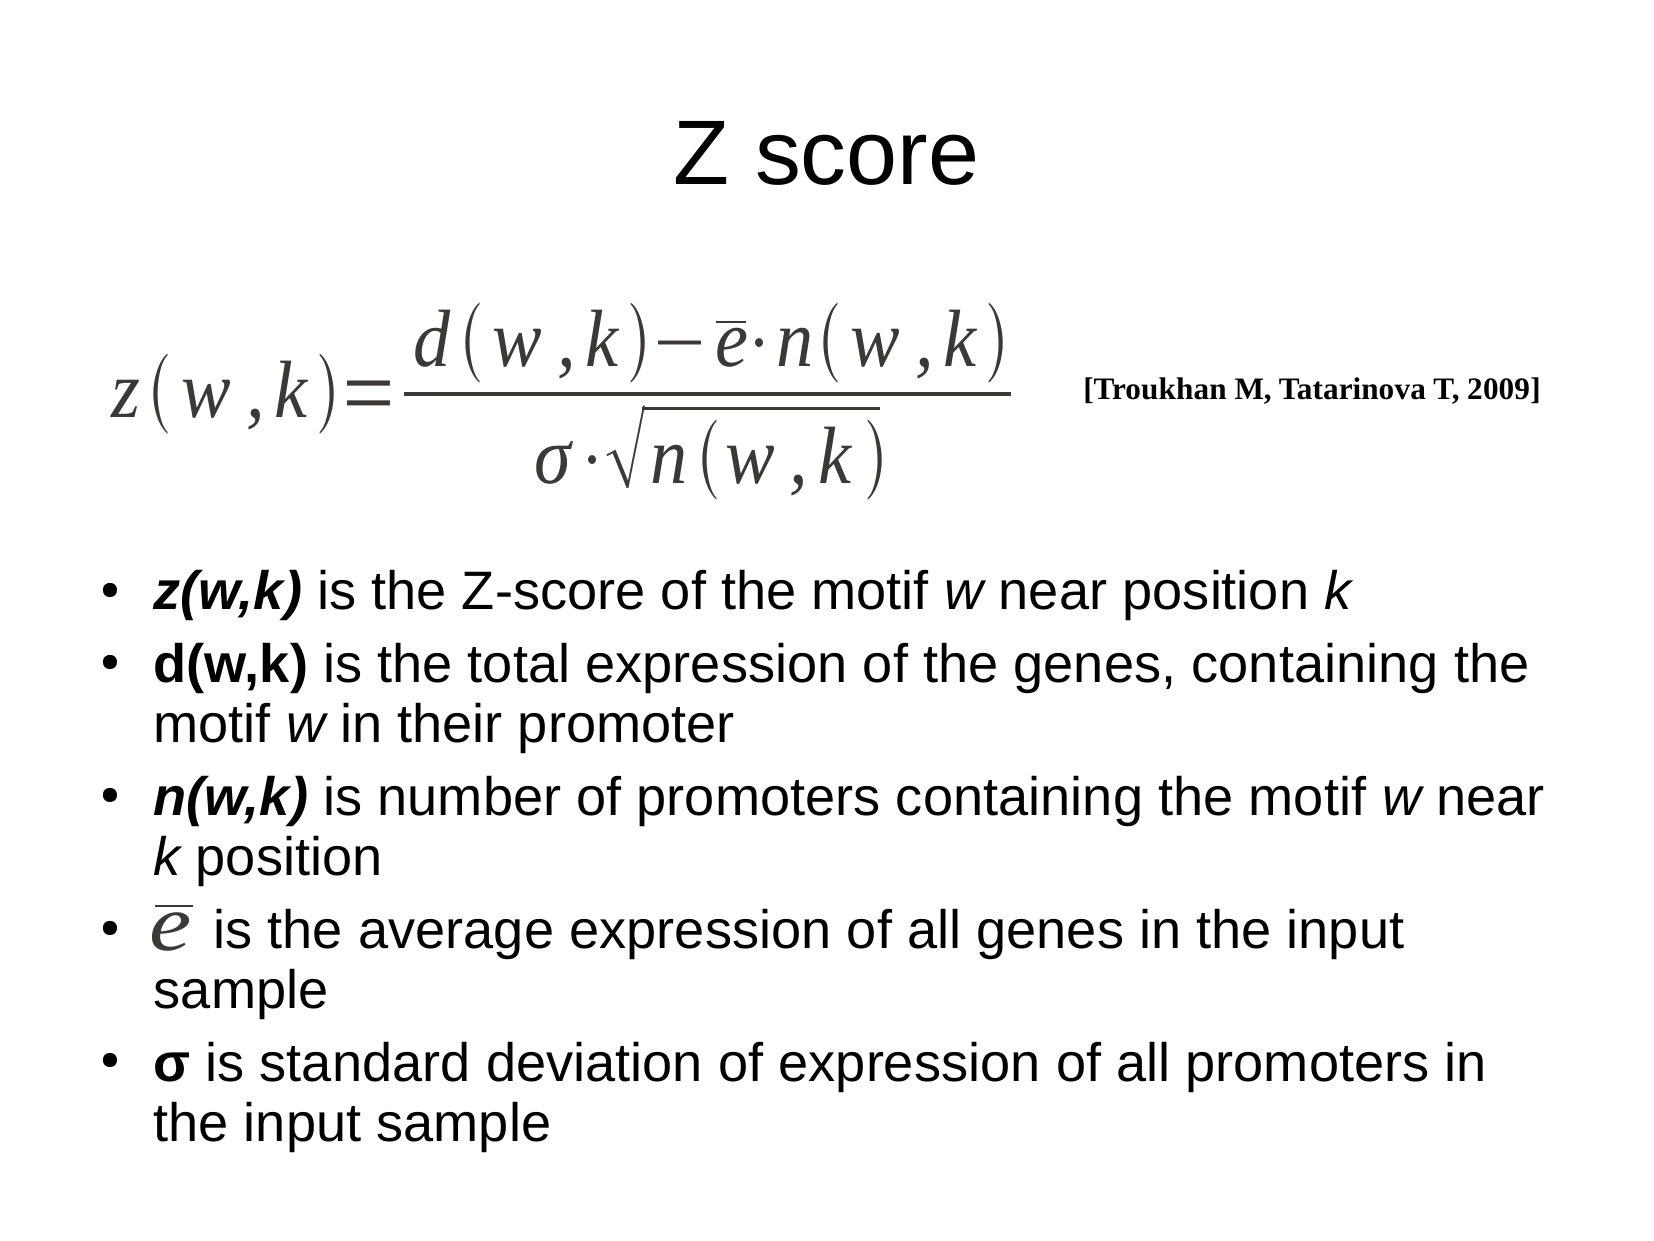

# Z score
[Troukhan M, Tatarinova T, 2009]
z(w,k) is the Z-score of the motif w near position k
d(w,k) is the total expression of the genes, containing the motif w in their promoter
n(w,k) is number of promoters containing the motif w near k position
 is the average expression of all genes in the input sample
σ is standard deviation of expression of all promoters in the input sample